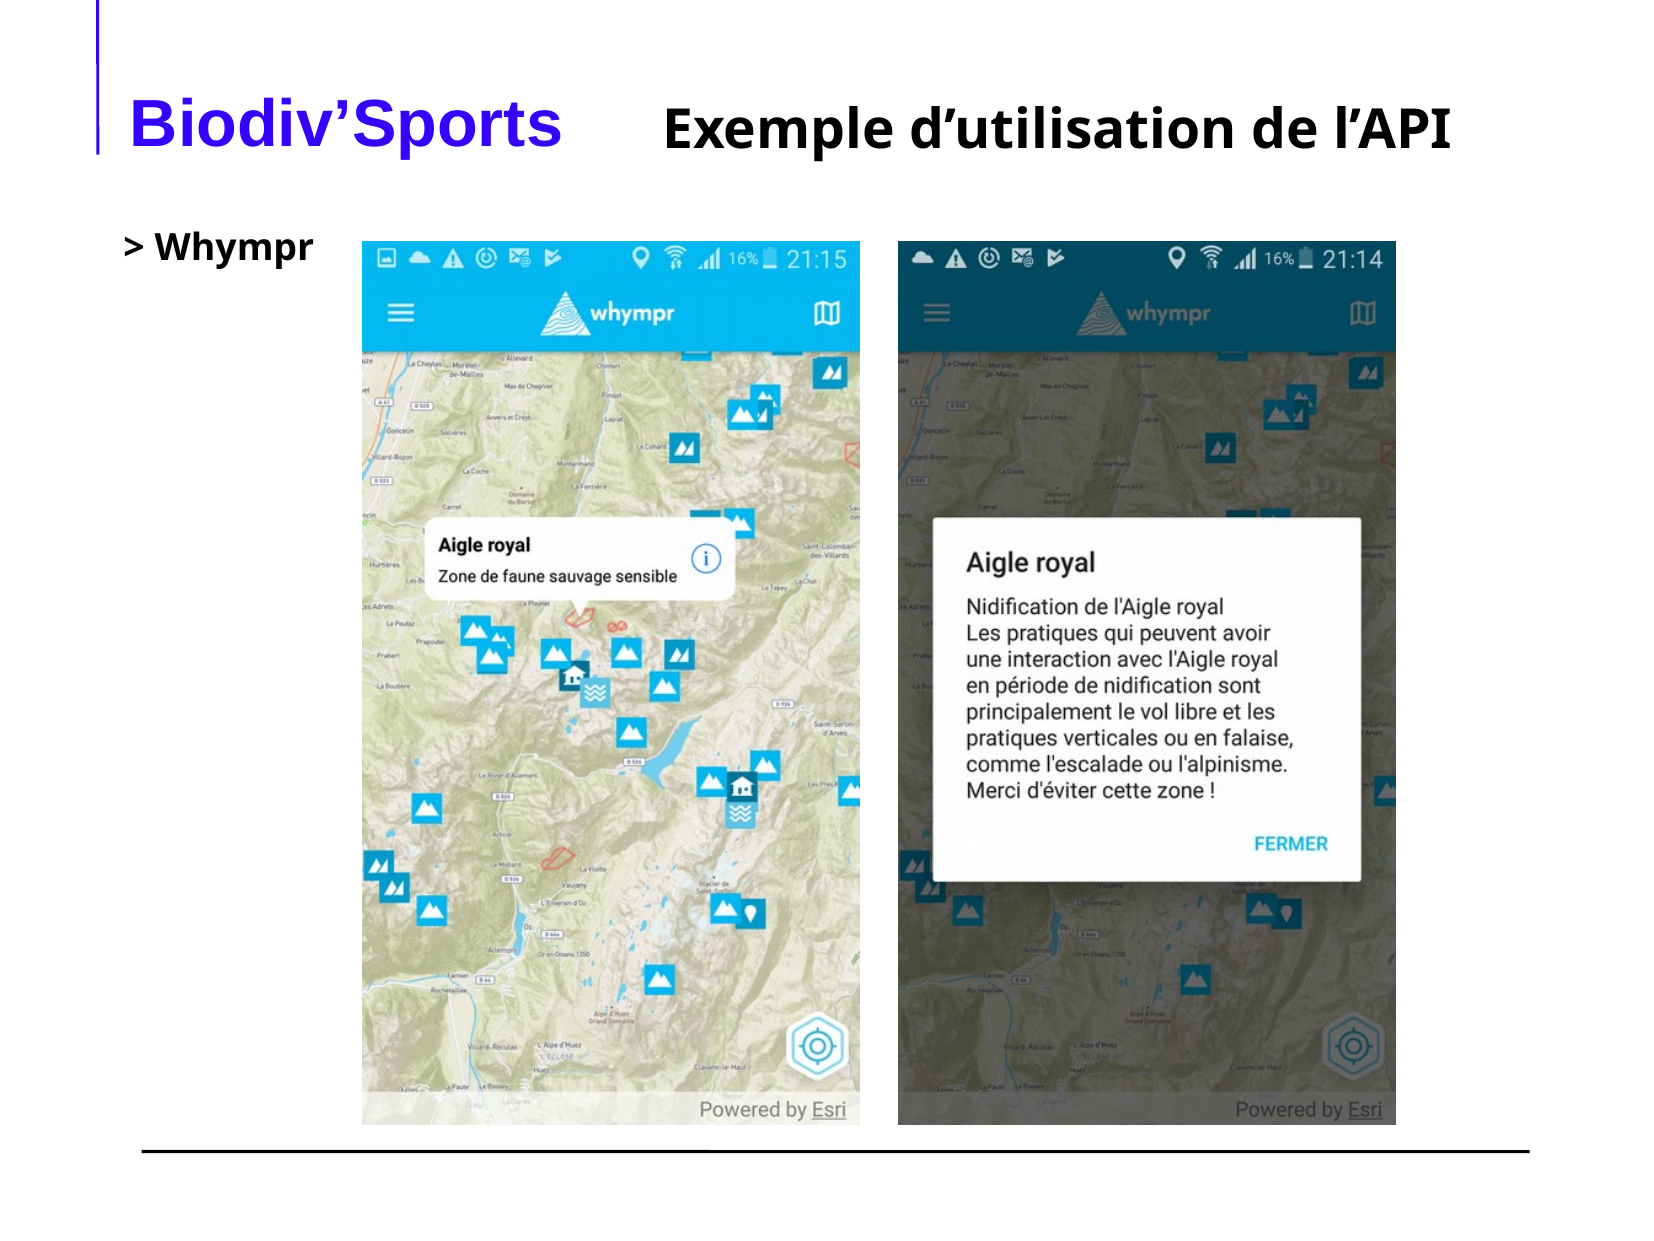

Biodiv’Sports
Exemple d’utilisation de l’API
> Whympr